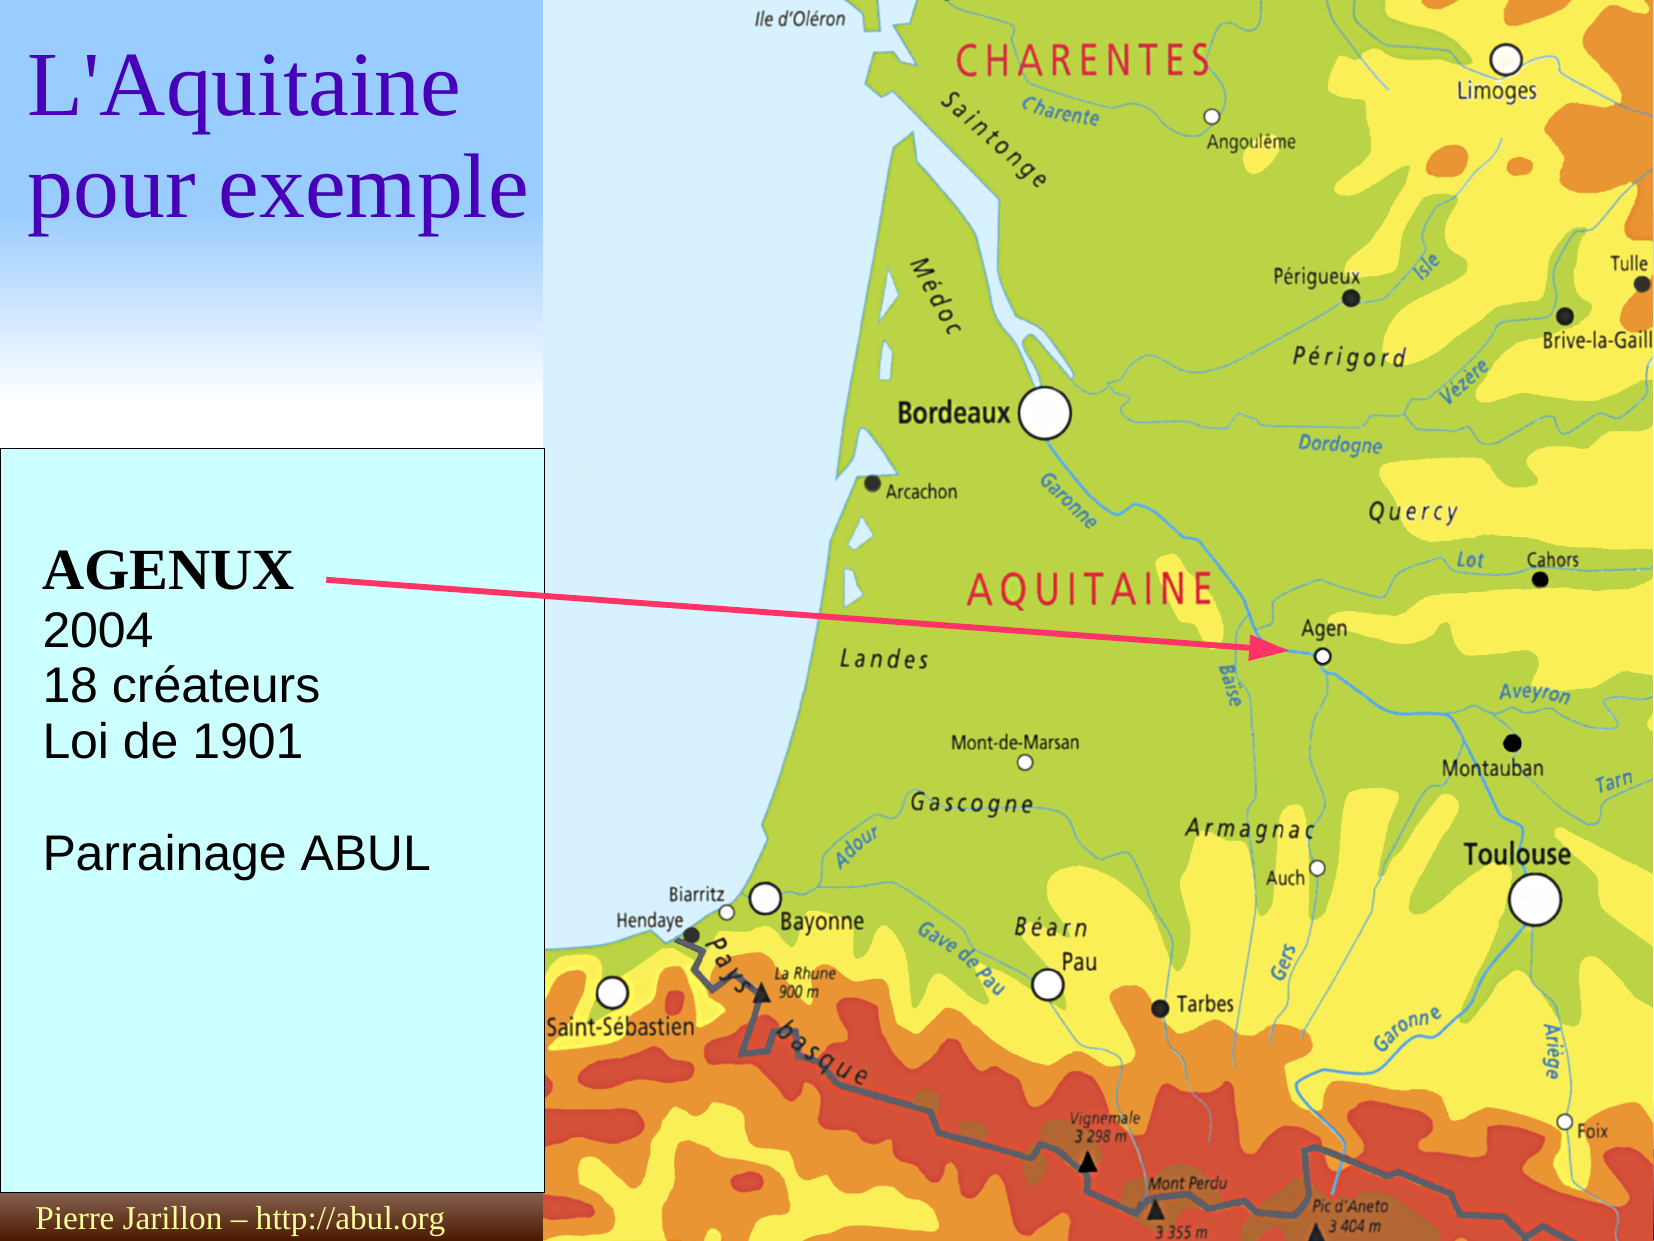

# L'Aquitaine pour exemple
AGENUX
2004
18 créateurs
Loi de 1901
Parrainage ABUL